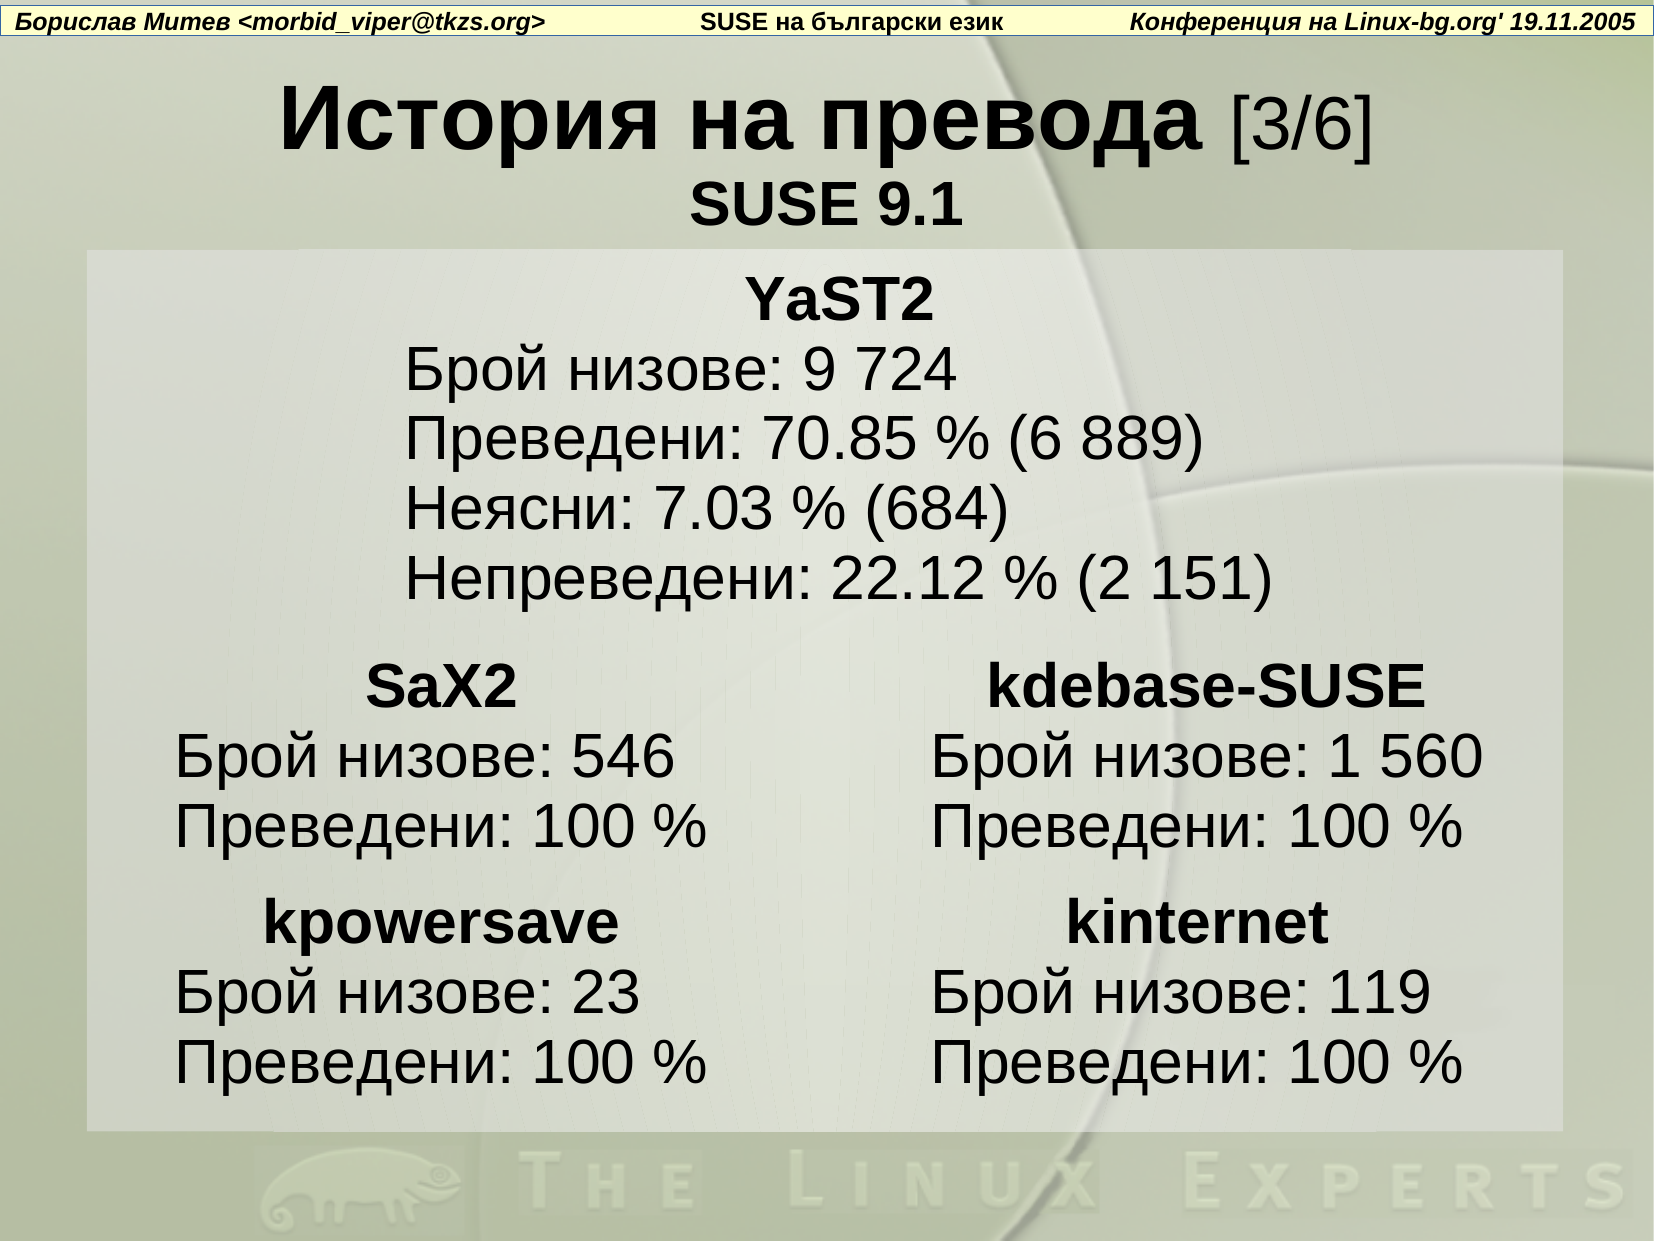

# История на превода [3/6] SUSE 9.1
YaST2
Брой низове: 9 724
Преведени: 70.85 % (6 889)
Неясни: 7.03 % (684)
Непреведени: 22.12 % (2 151)
SaX2
Брой низове: 546
Преведени: 100 %
kdebase-SUSE
Брой низове: 1 560
Преведени: 100 %
kpowersave
Брой низове: 23
Преведени: 100 %
kinternet
Брой низове: 119
Преведени: 100 %